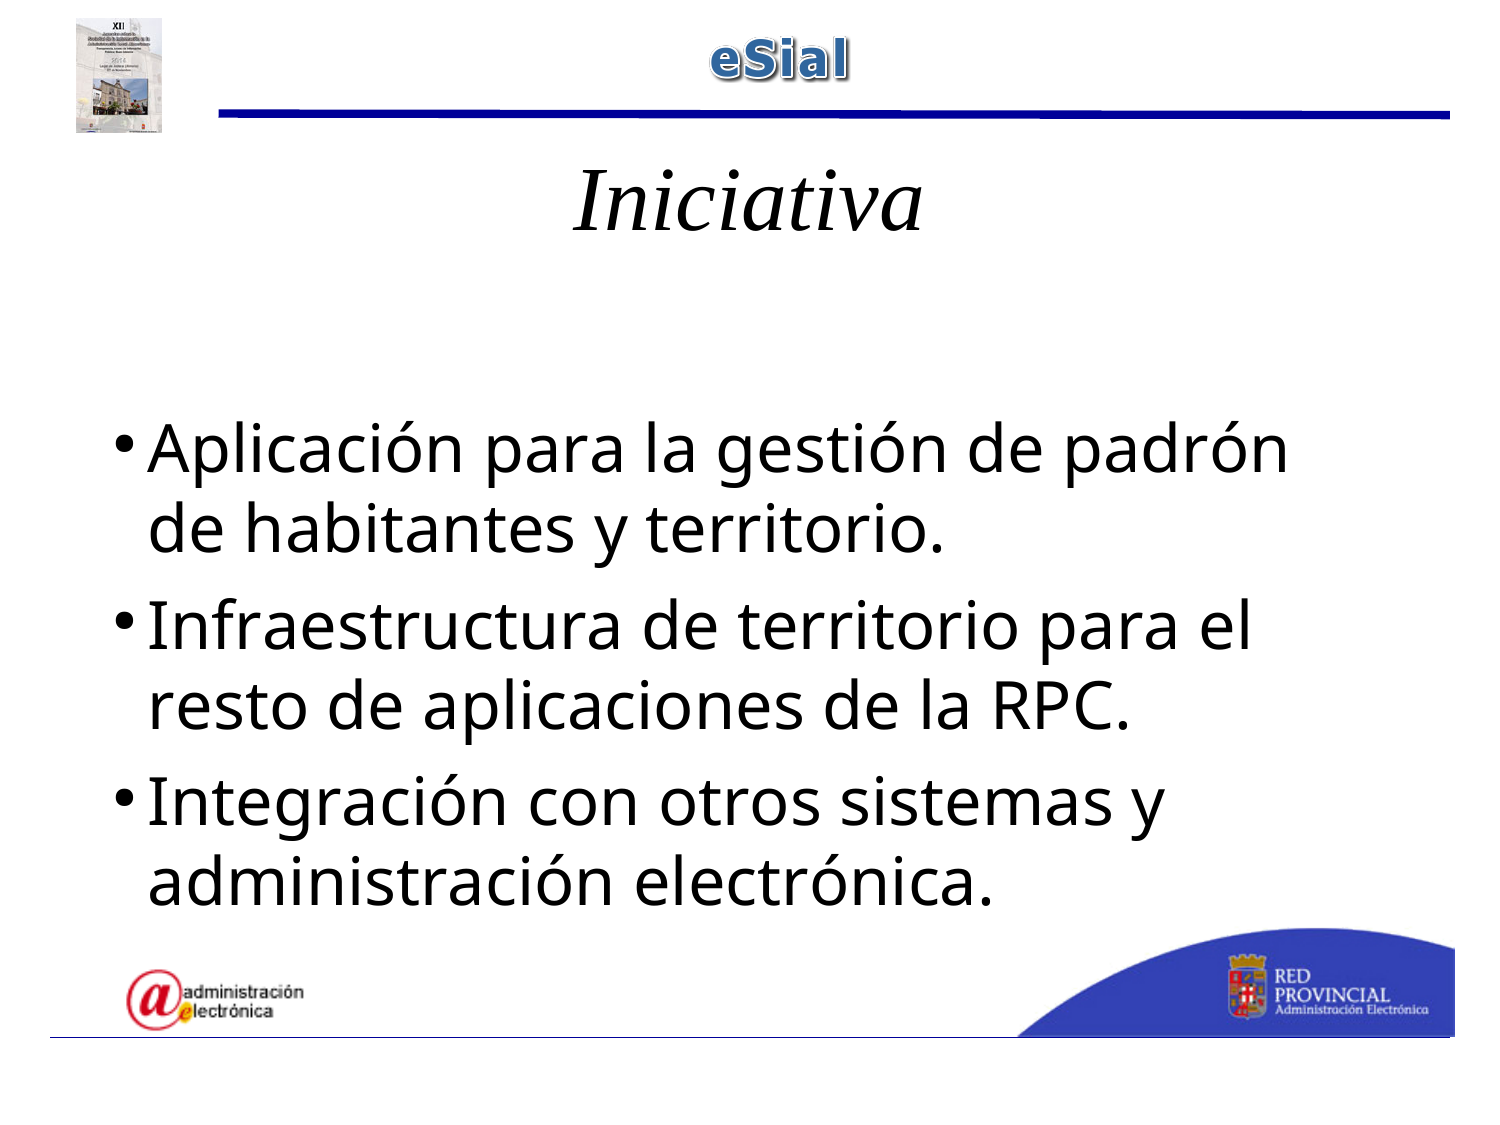

# Iniciativa
Aplicación para la gestión de padrón de habitantes y territorio.
Infraestructura de territorio para el resto de aplicaciones de la RPC.
Integración con otros sistemas y administración electrónica.